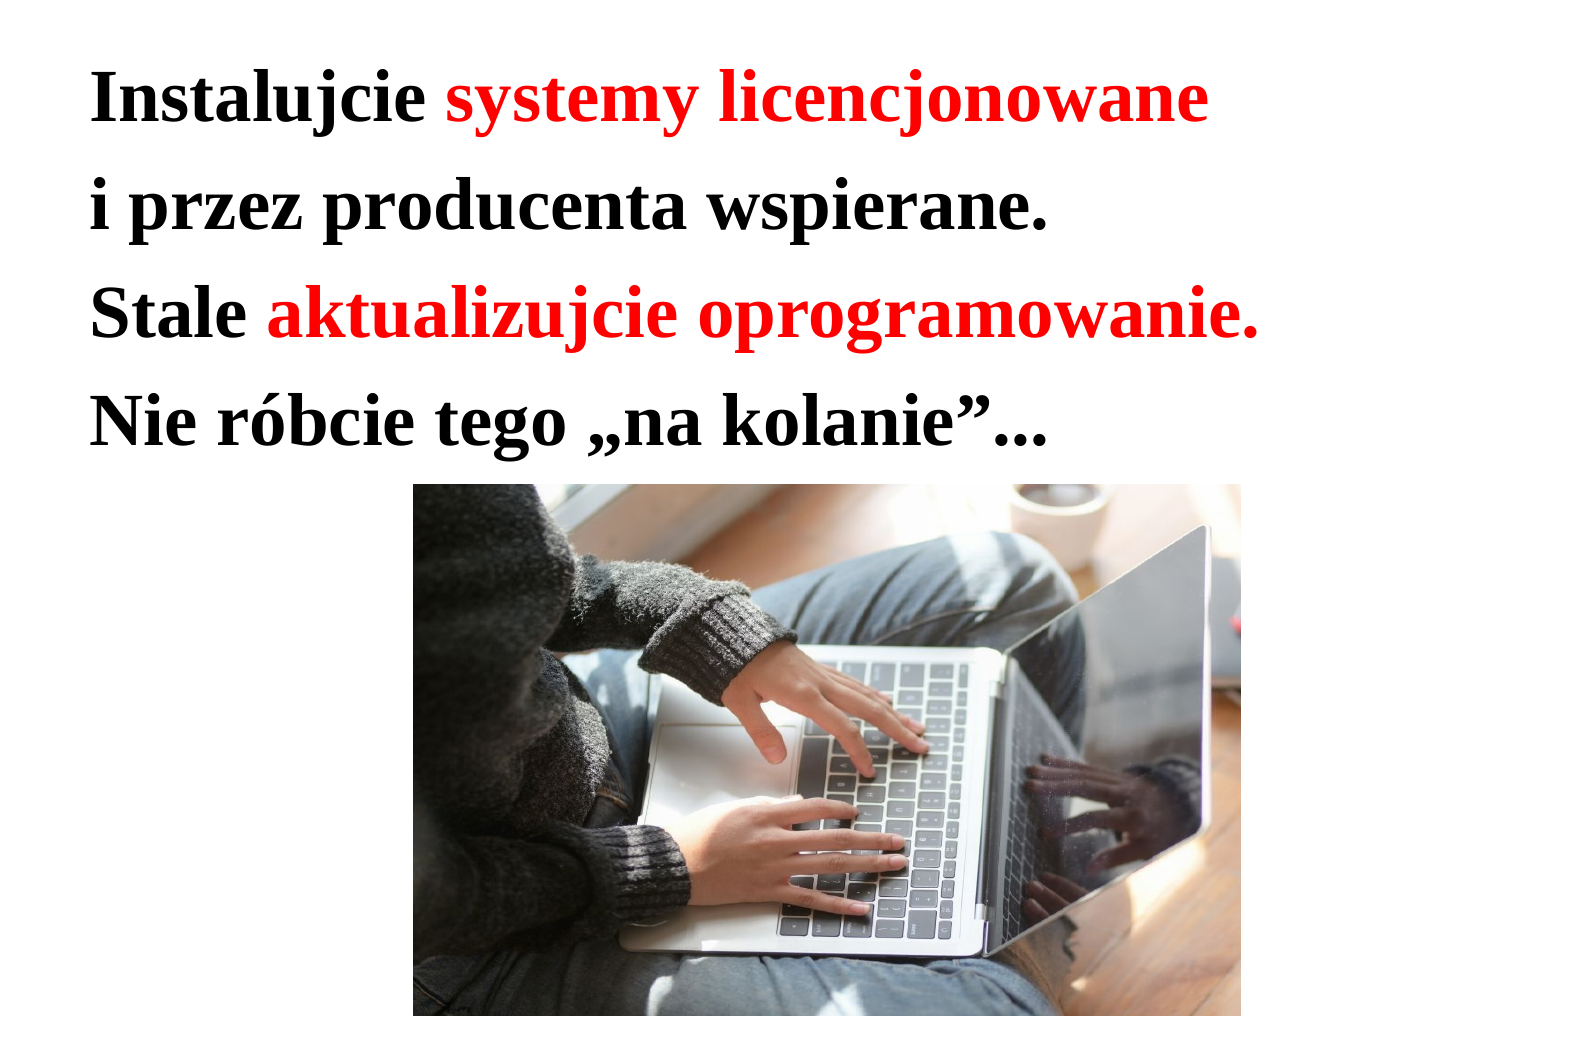

# Instalujcie systemy licencjonowane
 i przez producenta wspierane.
 Stale aktualizujcie oprogramowanie.
 Nie róbcie tego „na kolanie”...